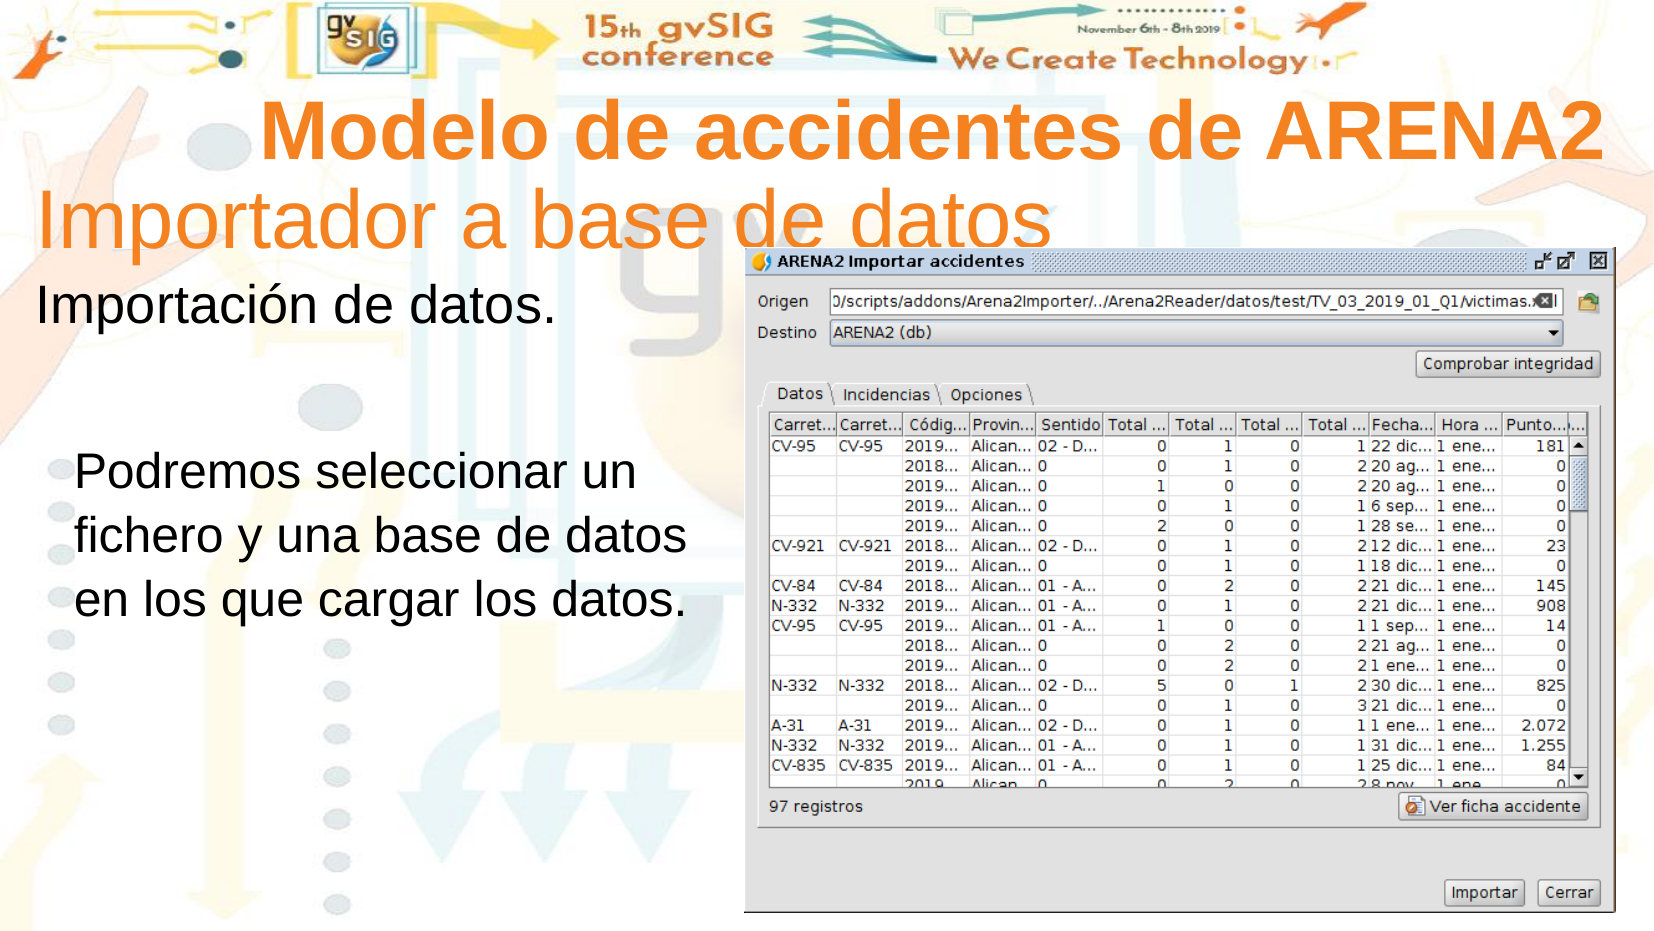

# Modelo de accidentes de ARENA2
Importador a base de datos
Importación de datos.
Podremos seleccionar un fichero y una base de datos en los que cargar los datos.